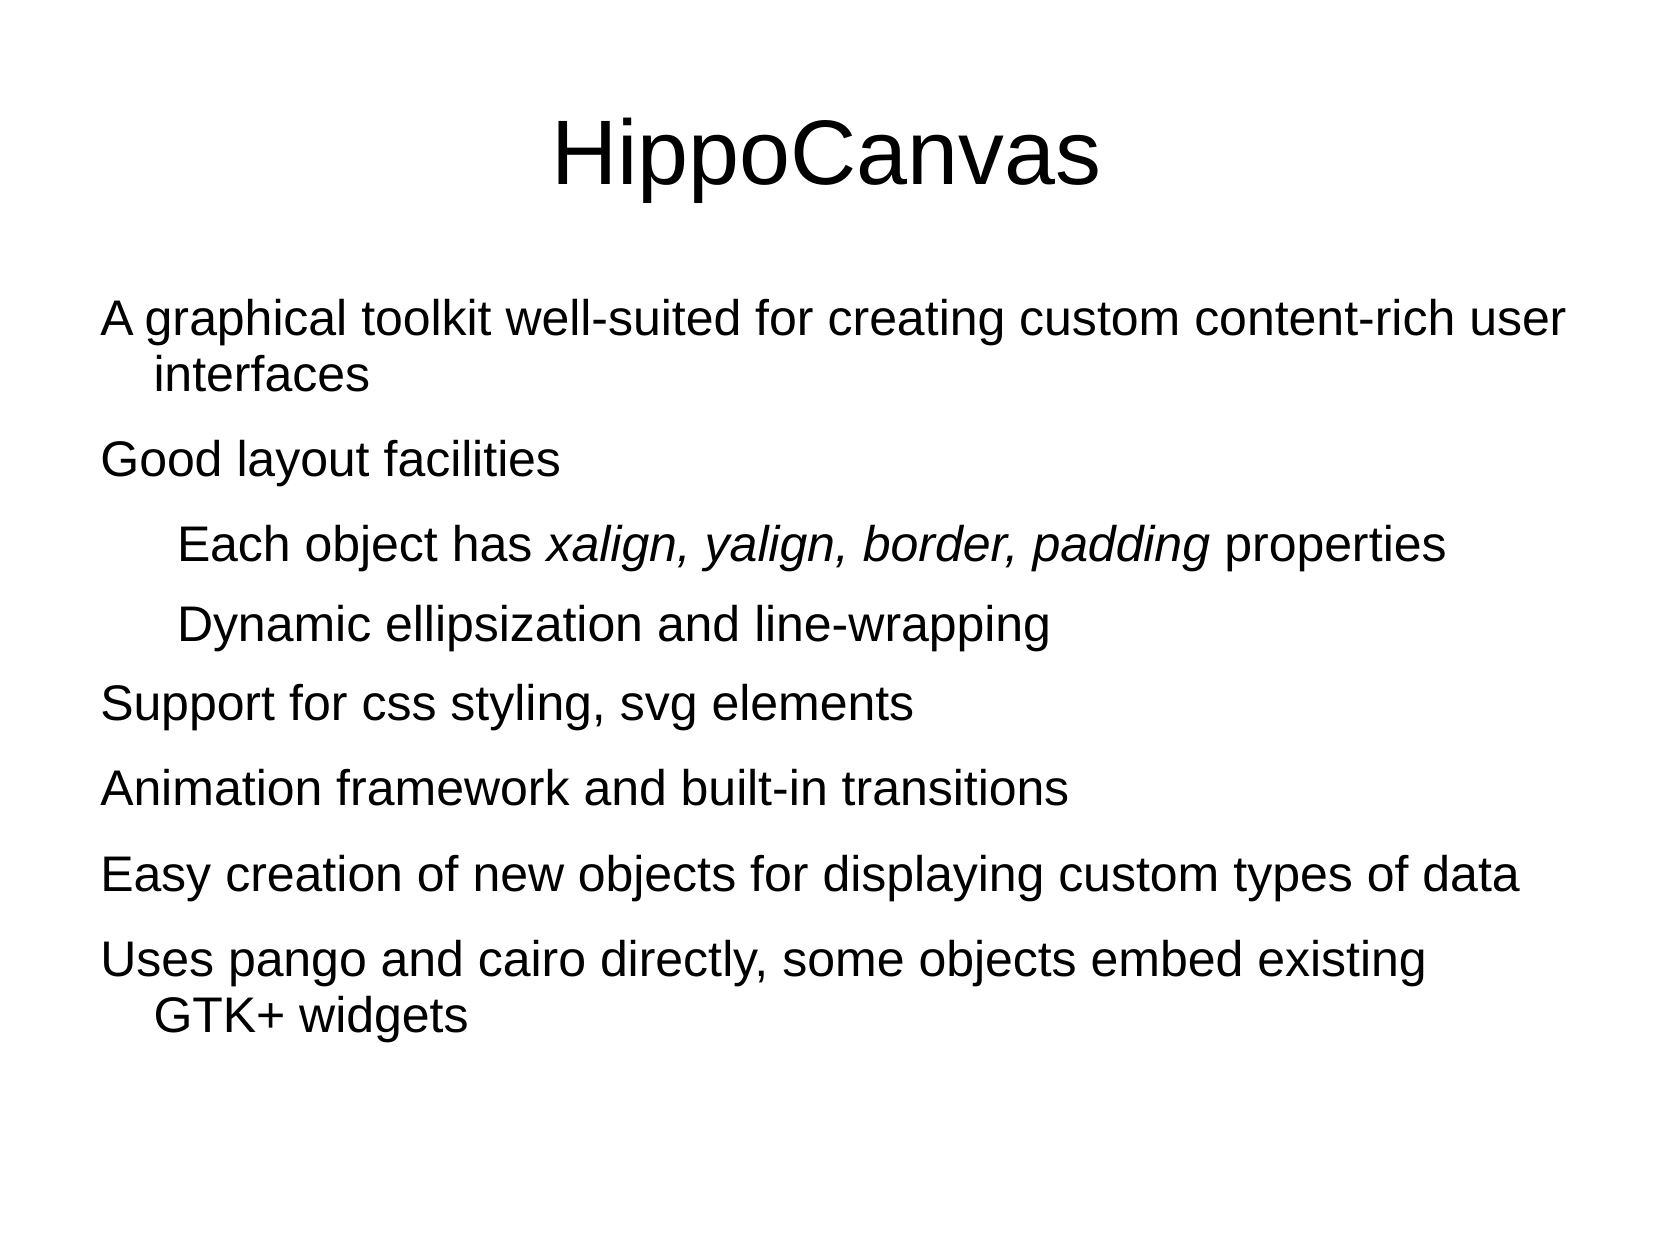

# HippoCanvas
A graphical toolkit well-suited for creating custom content-rich user interfaces
Good layout facilities
Each object has xalign, yalign, border, padding properties
Dynamic ellipsization and line-wrapping
Support for css styling, svg elements
Animation framework and built-in transitions
Easy creation of new objects for displaying custom types of data
Uses pango and cairo directly, some objects embed existing GTK+ widgets